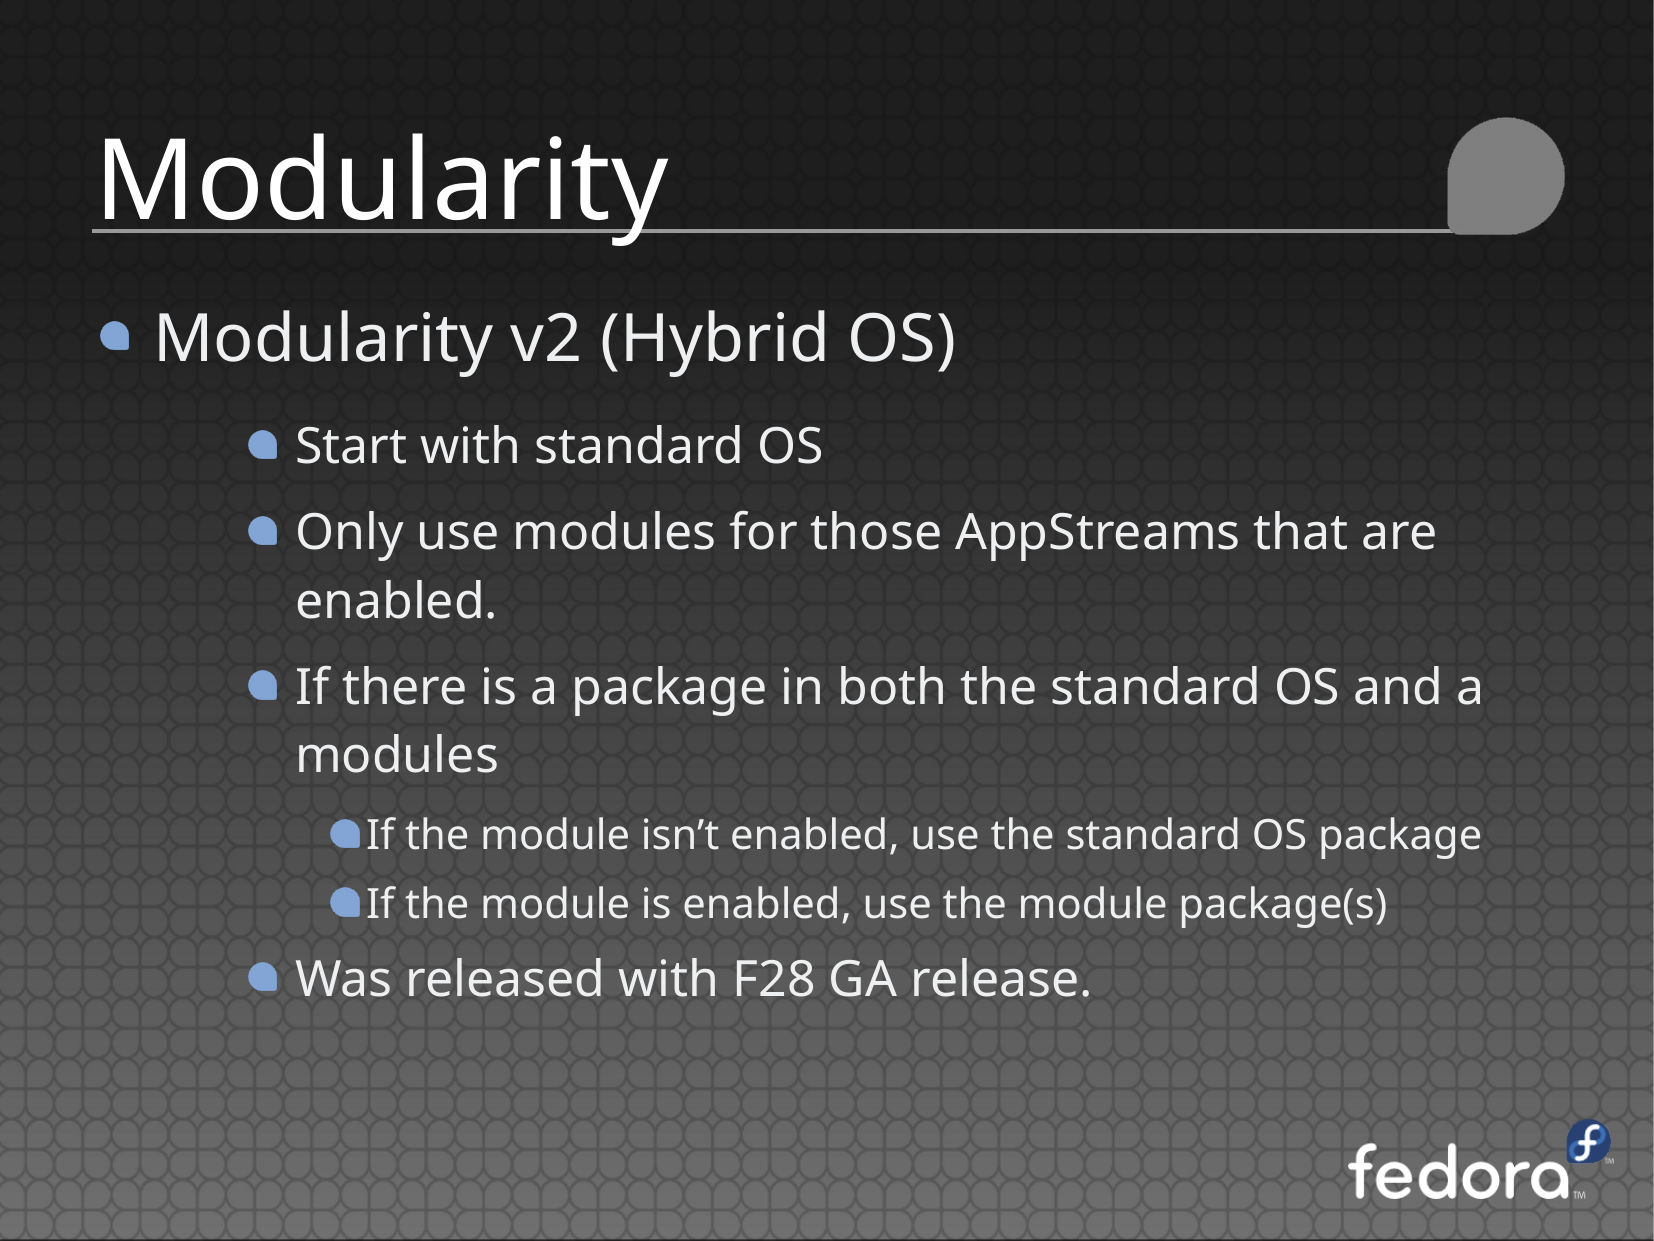

Modularity
# Modularity v2 (Hybrid OS)
Start with standard OS
Only use modules for those AppStreams that are enabled.
If there is a package in both the standard OS and a modules
If the module isn’t enabled, use the standard OS package
If the module is enabled, use the module package(s)
Was released with F28 GA release.